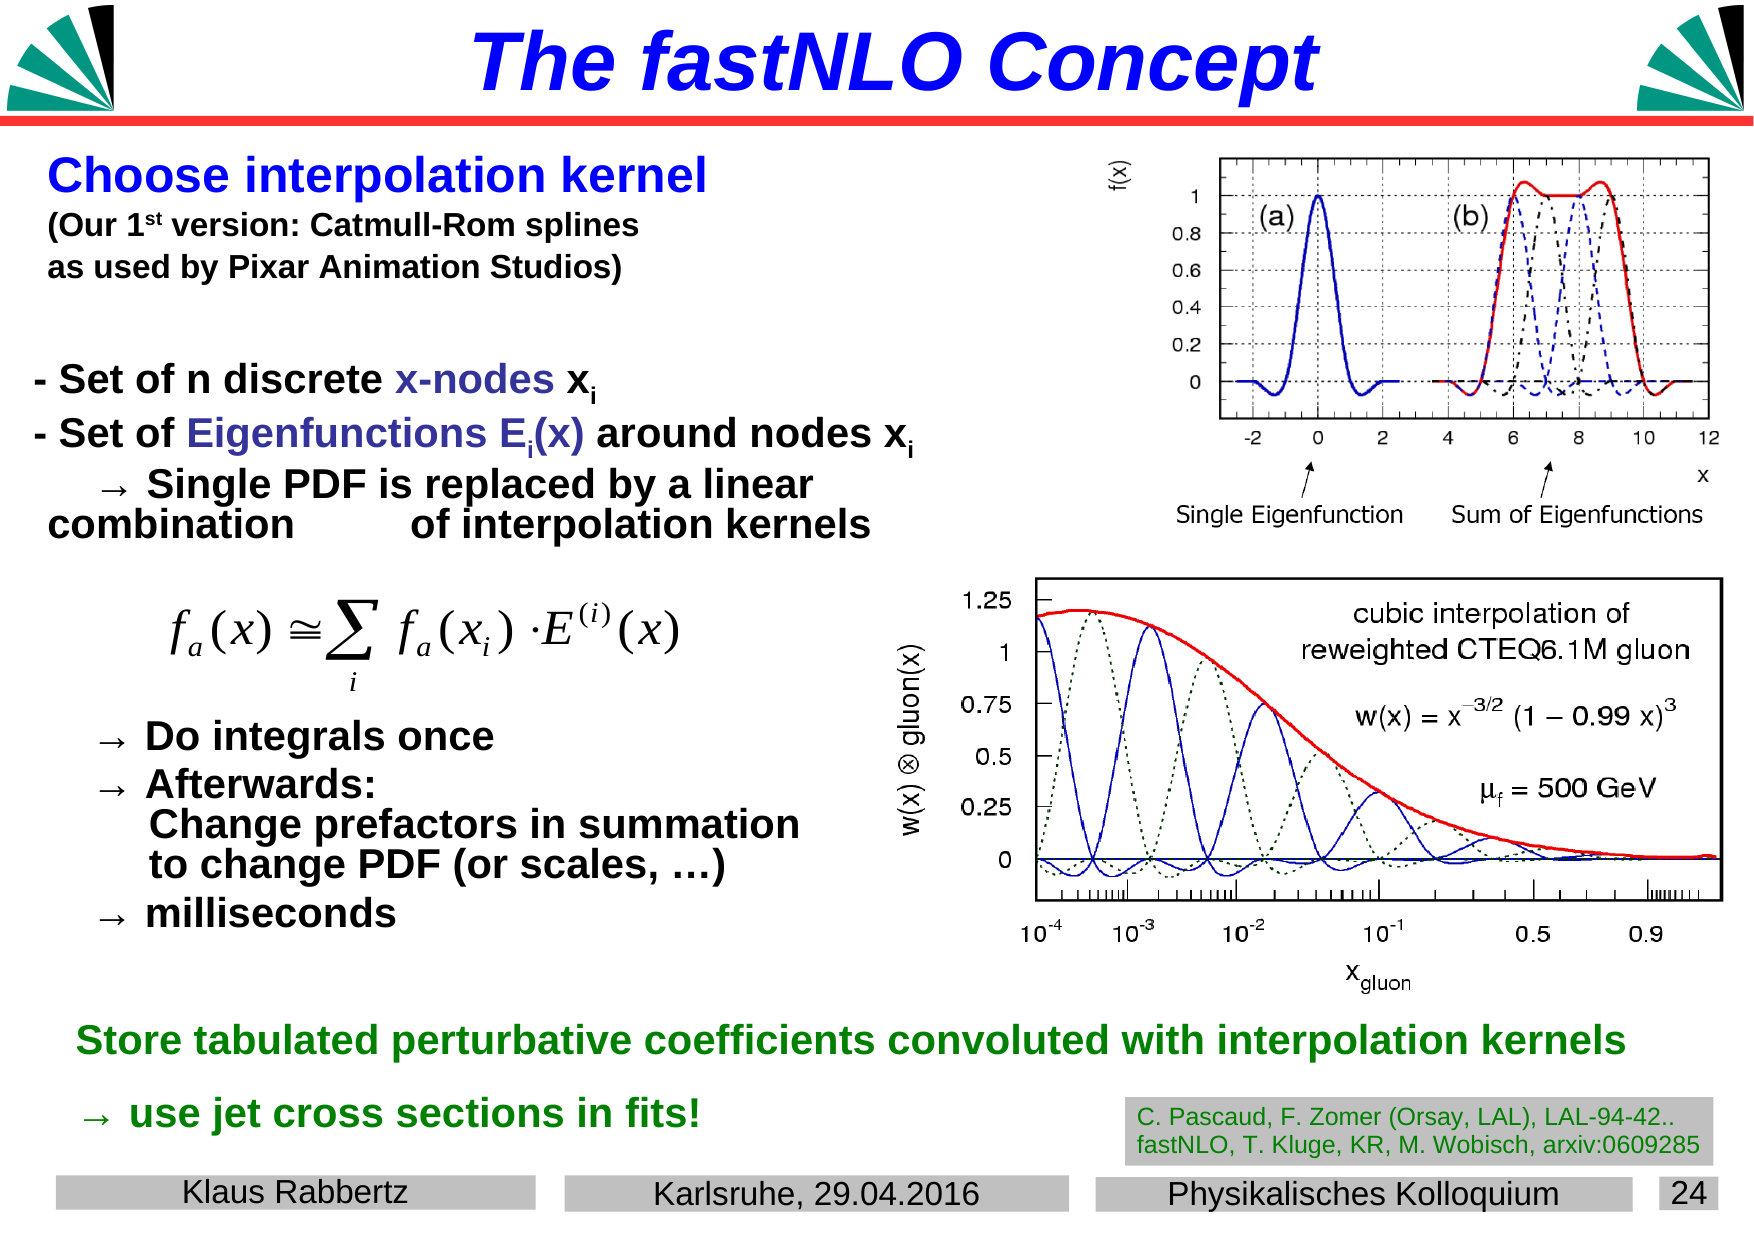

# The fastNLO Concept
Choose interpolation kernel
(Our 1st version: Catmull-Rom splines
as used by Pixar Animation Studios)
- Set of n discrete x-nodes xi
- Set of Eigenfunctions Ei(x) around nodes xi
 → Single PDF is replaced by a linear combination of interpolation kernels
→ Do integrals once
→ Afterwards: Change prefactors in summation to change PDF (or scales, …)
→ milliseconds
Store tabulated perturbative coefficients convoluted with interpolation kernels
→ use jet cross sections in fits!
C. Pascaud, F. Zomer (Orsay, LAL), LAL-94-42..
fastNLO, T. Kluge, KR, M. Wobisch, arxiv:0609285